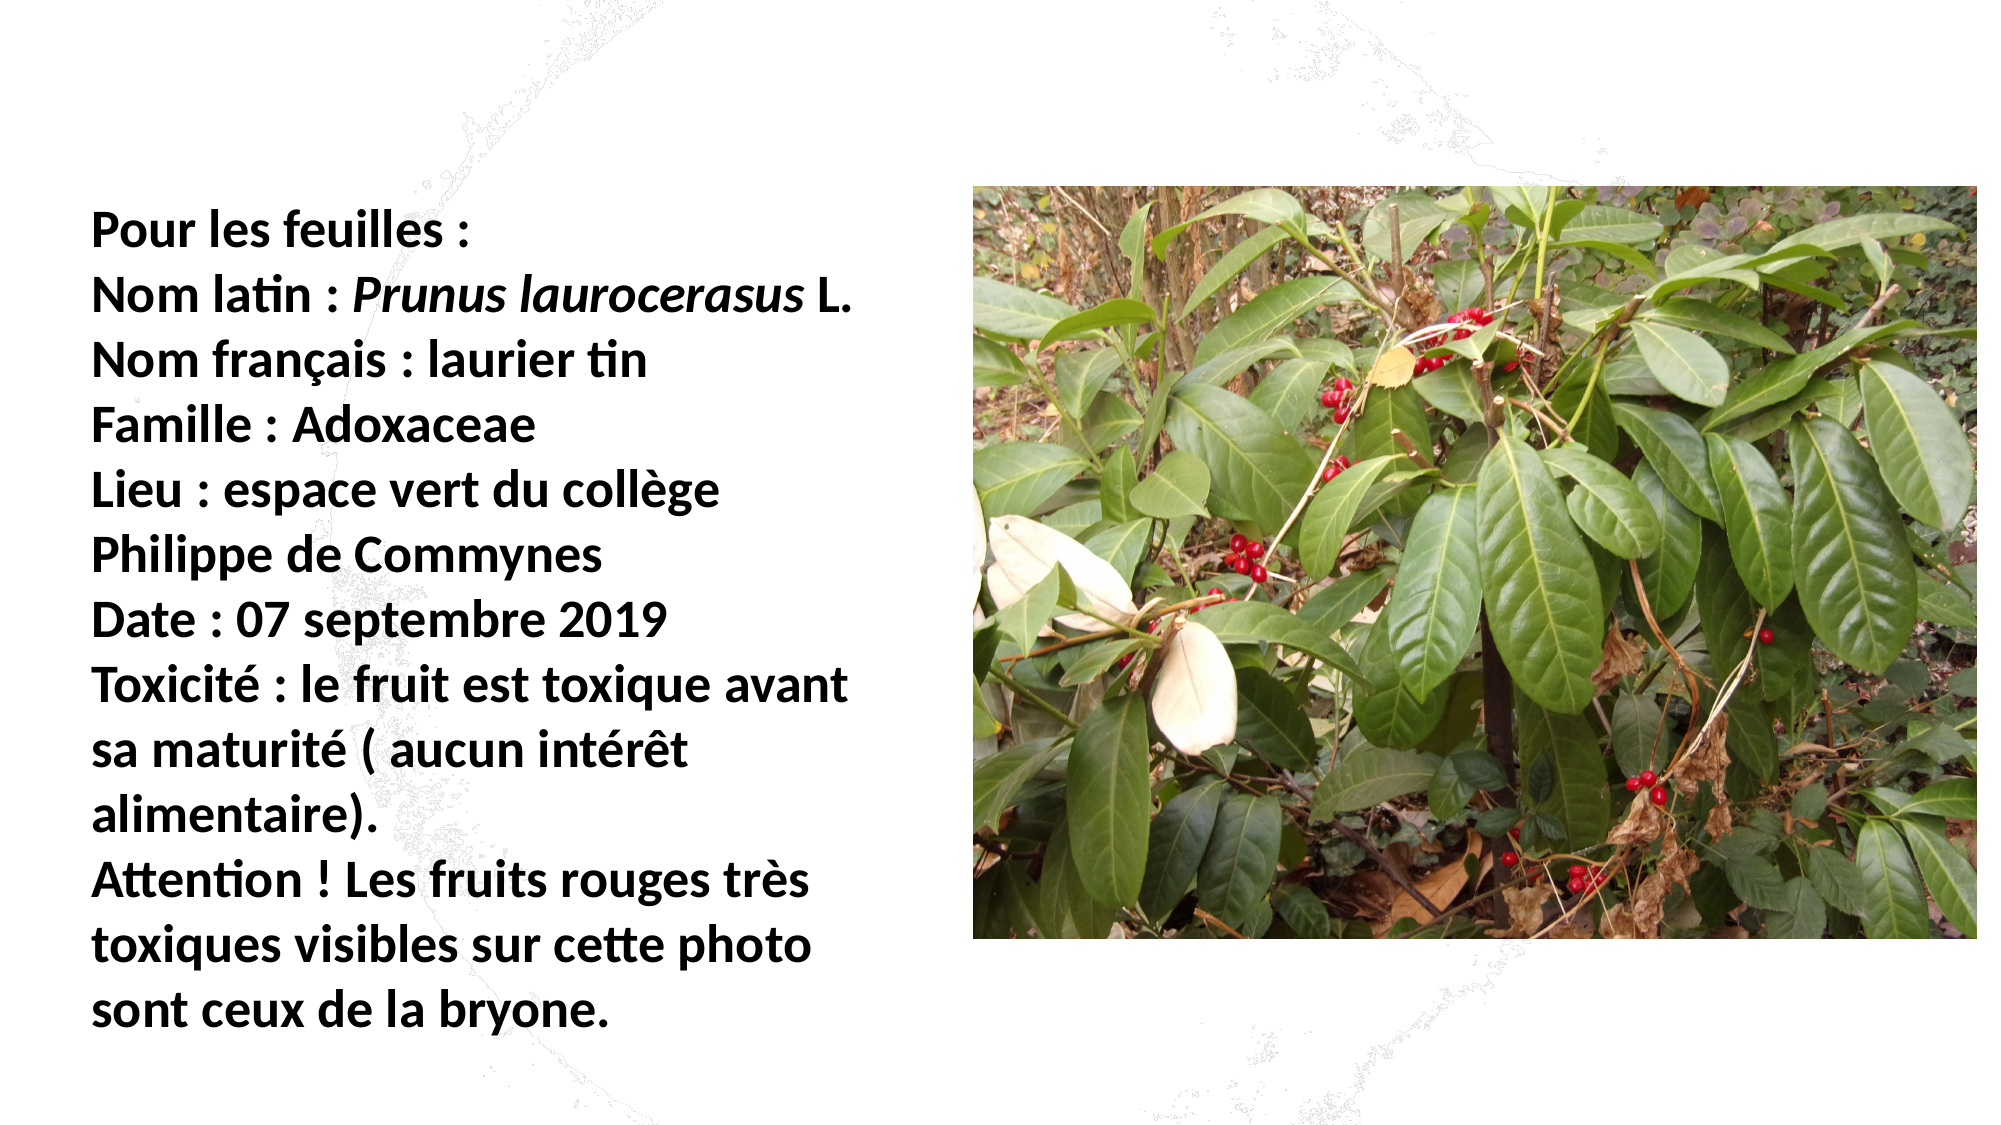

Pour les feuilles :
Nom latin : Prunus laurocerasus L.
Nom français : laurier tin
Famille : Adoxaceae
Lieu : espace vert du collège Philippe de Commynes
Date : 07 septembre 2019
Toxicité : le fruit est toxique avant sa maturité ( aucun intérêt alimentaire).
Attention ! Les fruits rouges très toxiques visibles sur cette photo sont ceux de la bryone.